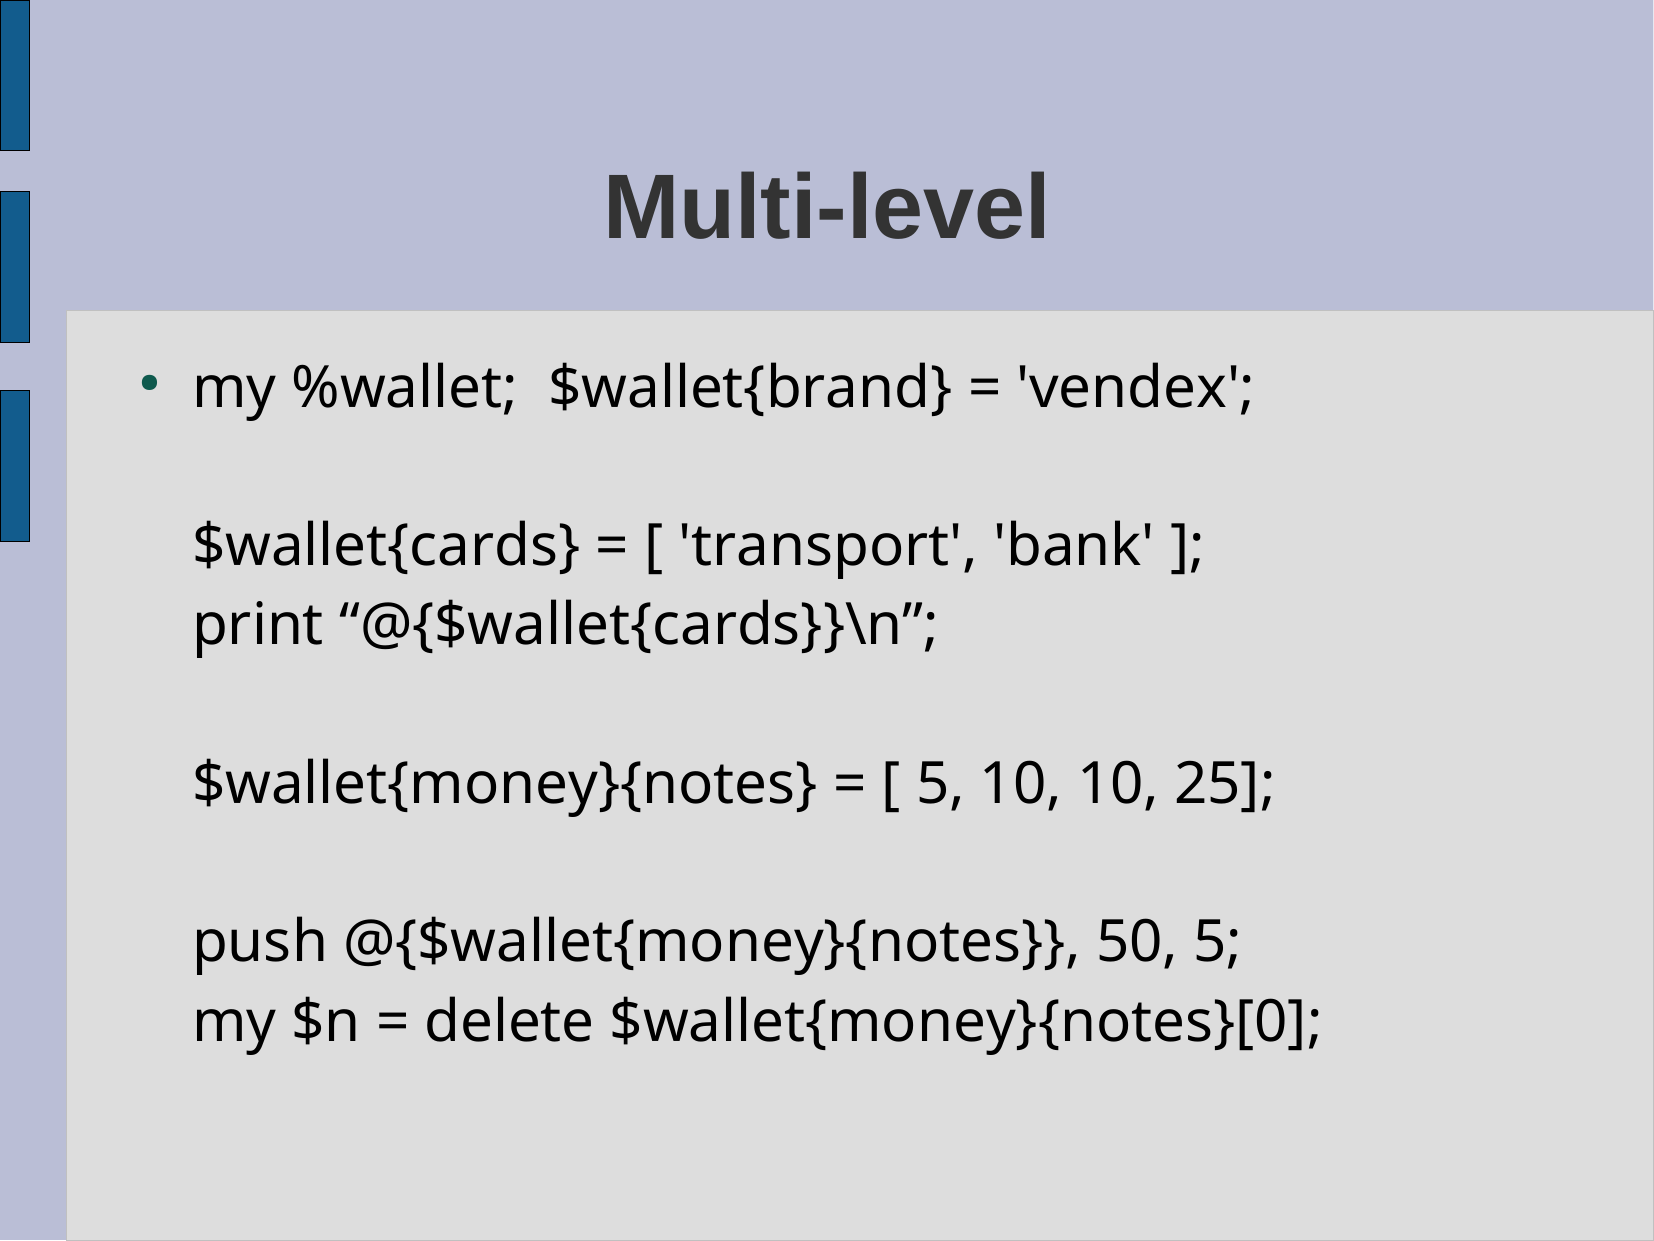

# Multi-level
my %wallet; $wallet{brand} = 'vendex';
$wallet{cards} = [ 'transport', 'bank' ];
print “@{$wallet{cards}}\n”;
$wallet{money}{notes} = [ 5, 10, 10, 25];
push @{$wallet{money}{notes}}, 50, 5;
my $n = delete $wallet{money}{notes}[0];